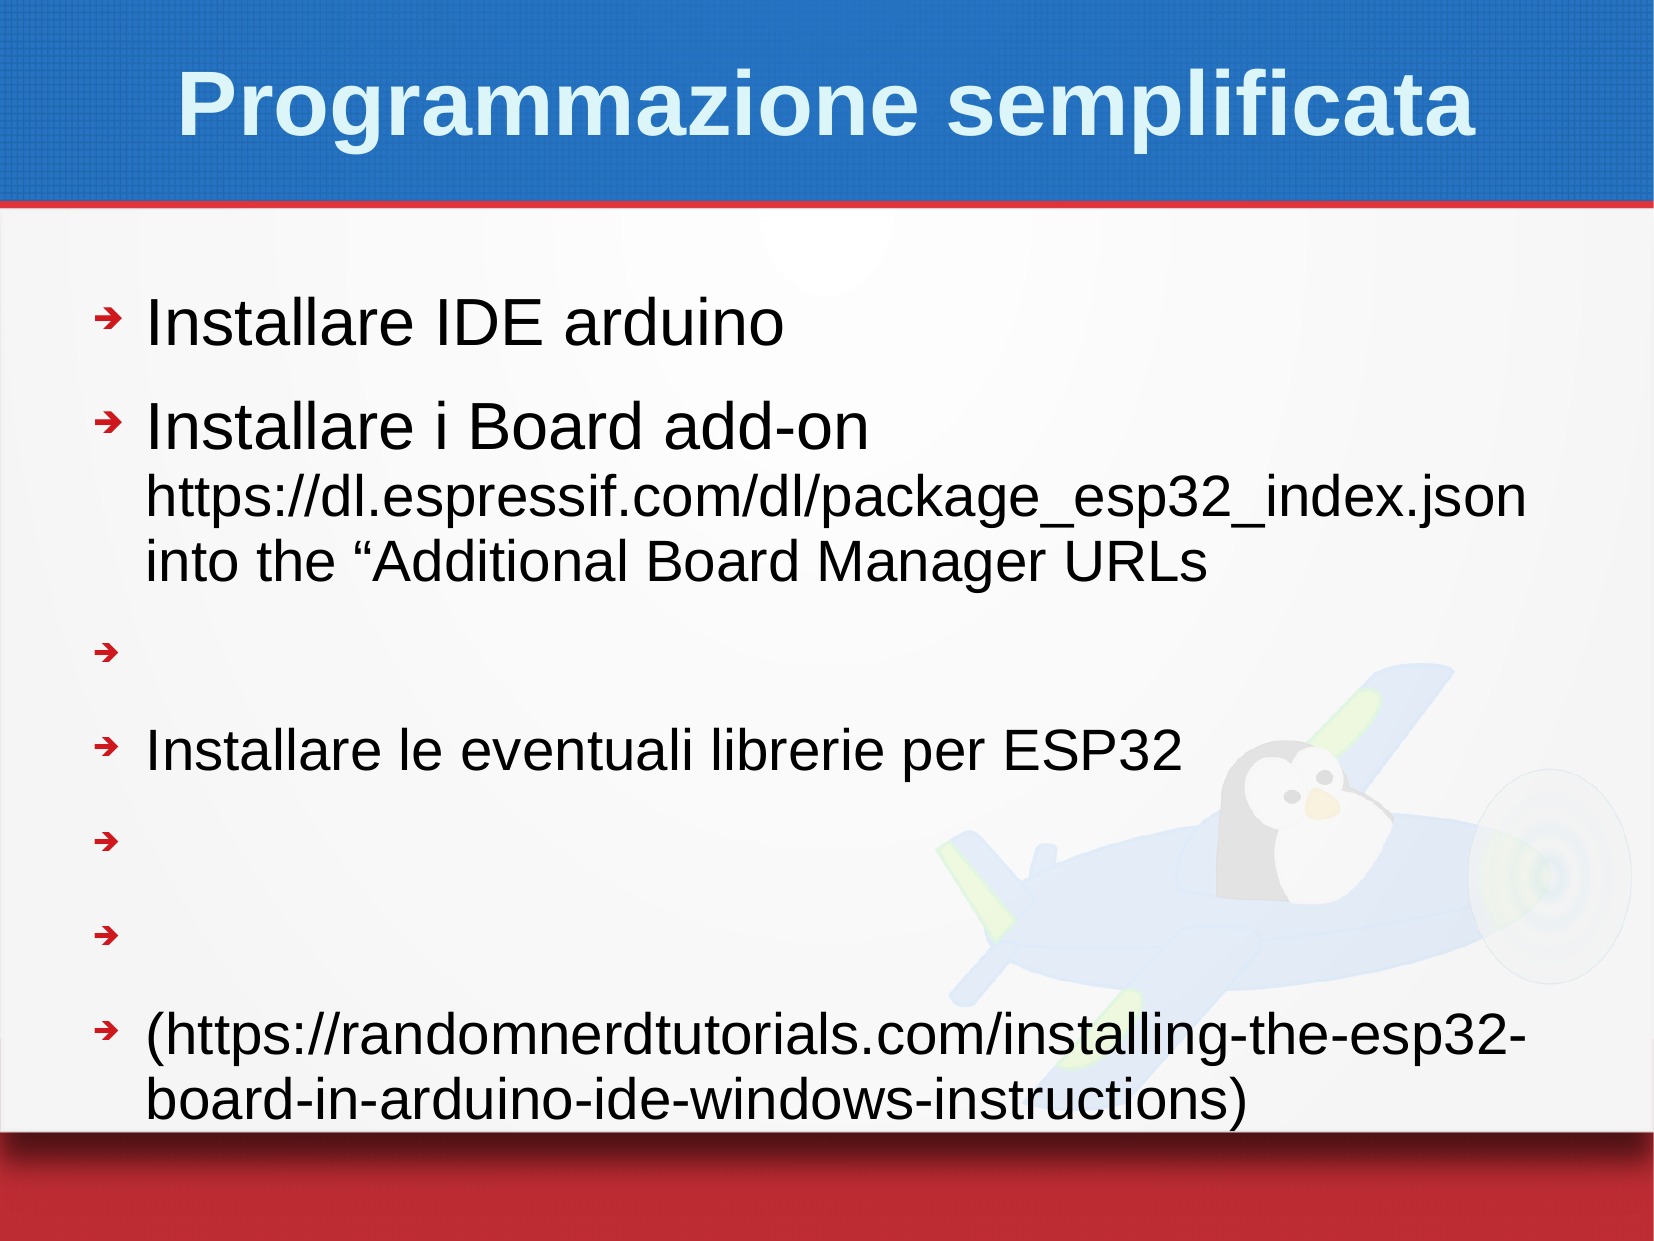

# Programmazione semplificata
Installare IDE arduino
Installare i Board add-on https://dl.espressif.com/dl/package_esp32_index.json into the “Additional Board Manager URLs
Installare le eventuali librerie per ESP32
(https://randomnerdtutorials.com/installing-the-esp32-board-in-arduino-ide-windows-instructions)